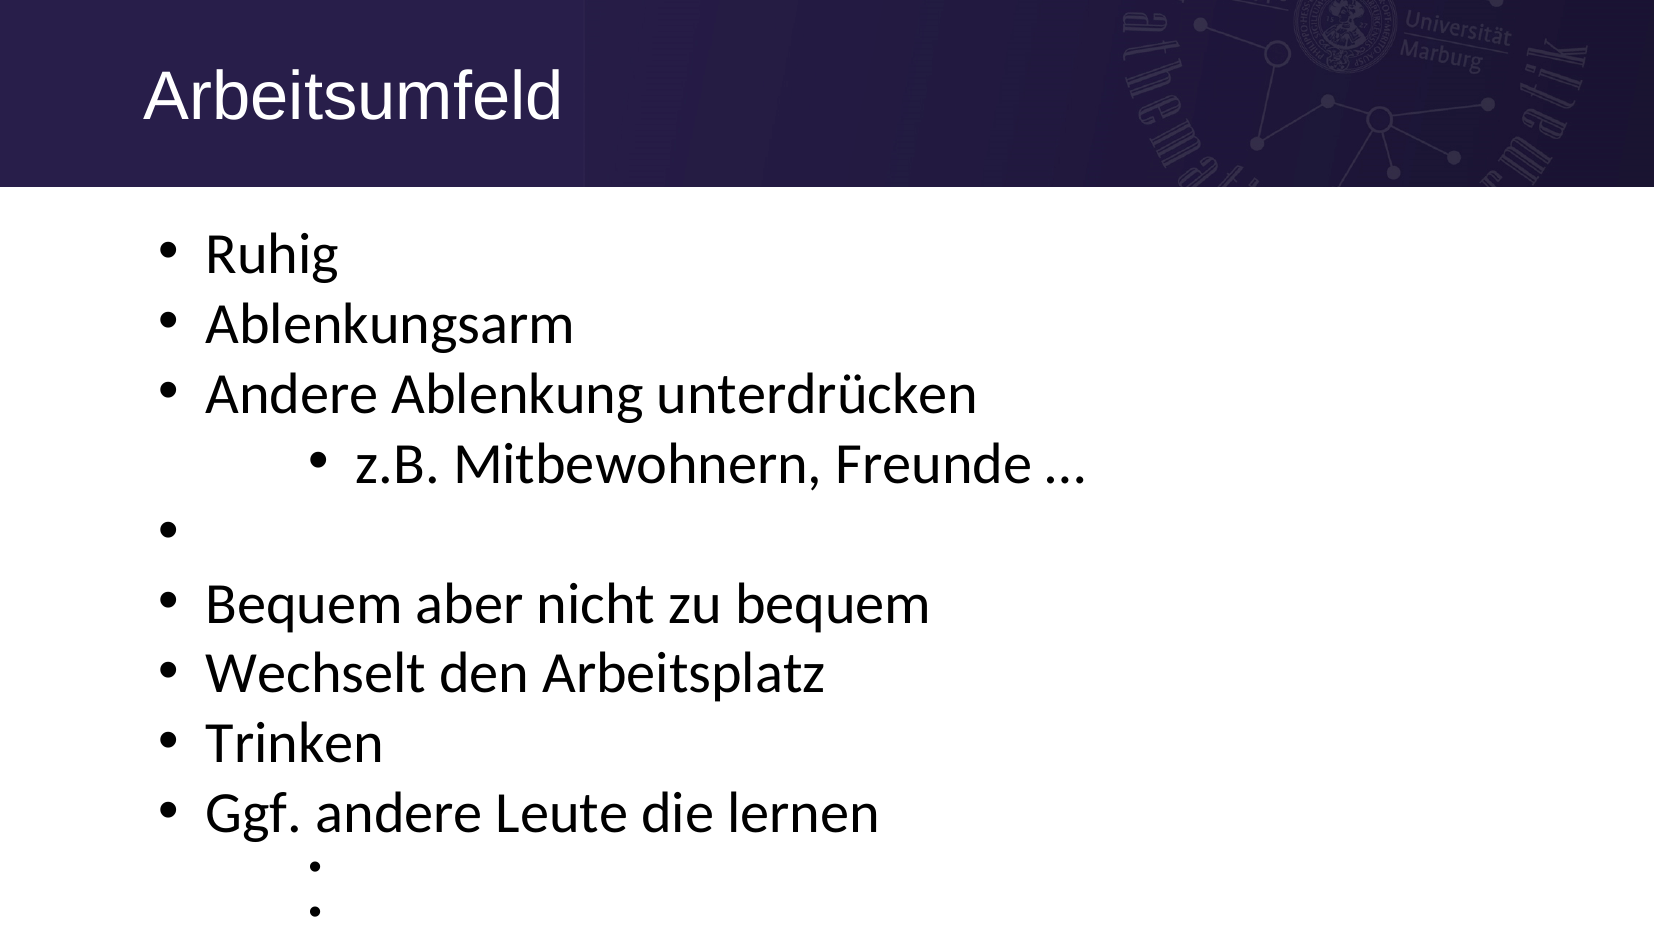

Arbeitsumfeld
#
Ruhig
Ablenkungsarm
Andere Ablenkung unterdrücken
z.B. Mitbewohnern, Freunde …
Bequem aber nicht zu bequem
Wechselt den Arbeitsplatz
Trinken
Ggf. andere Leute die lernen